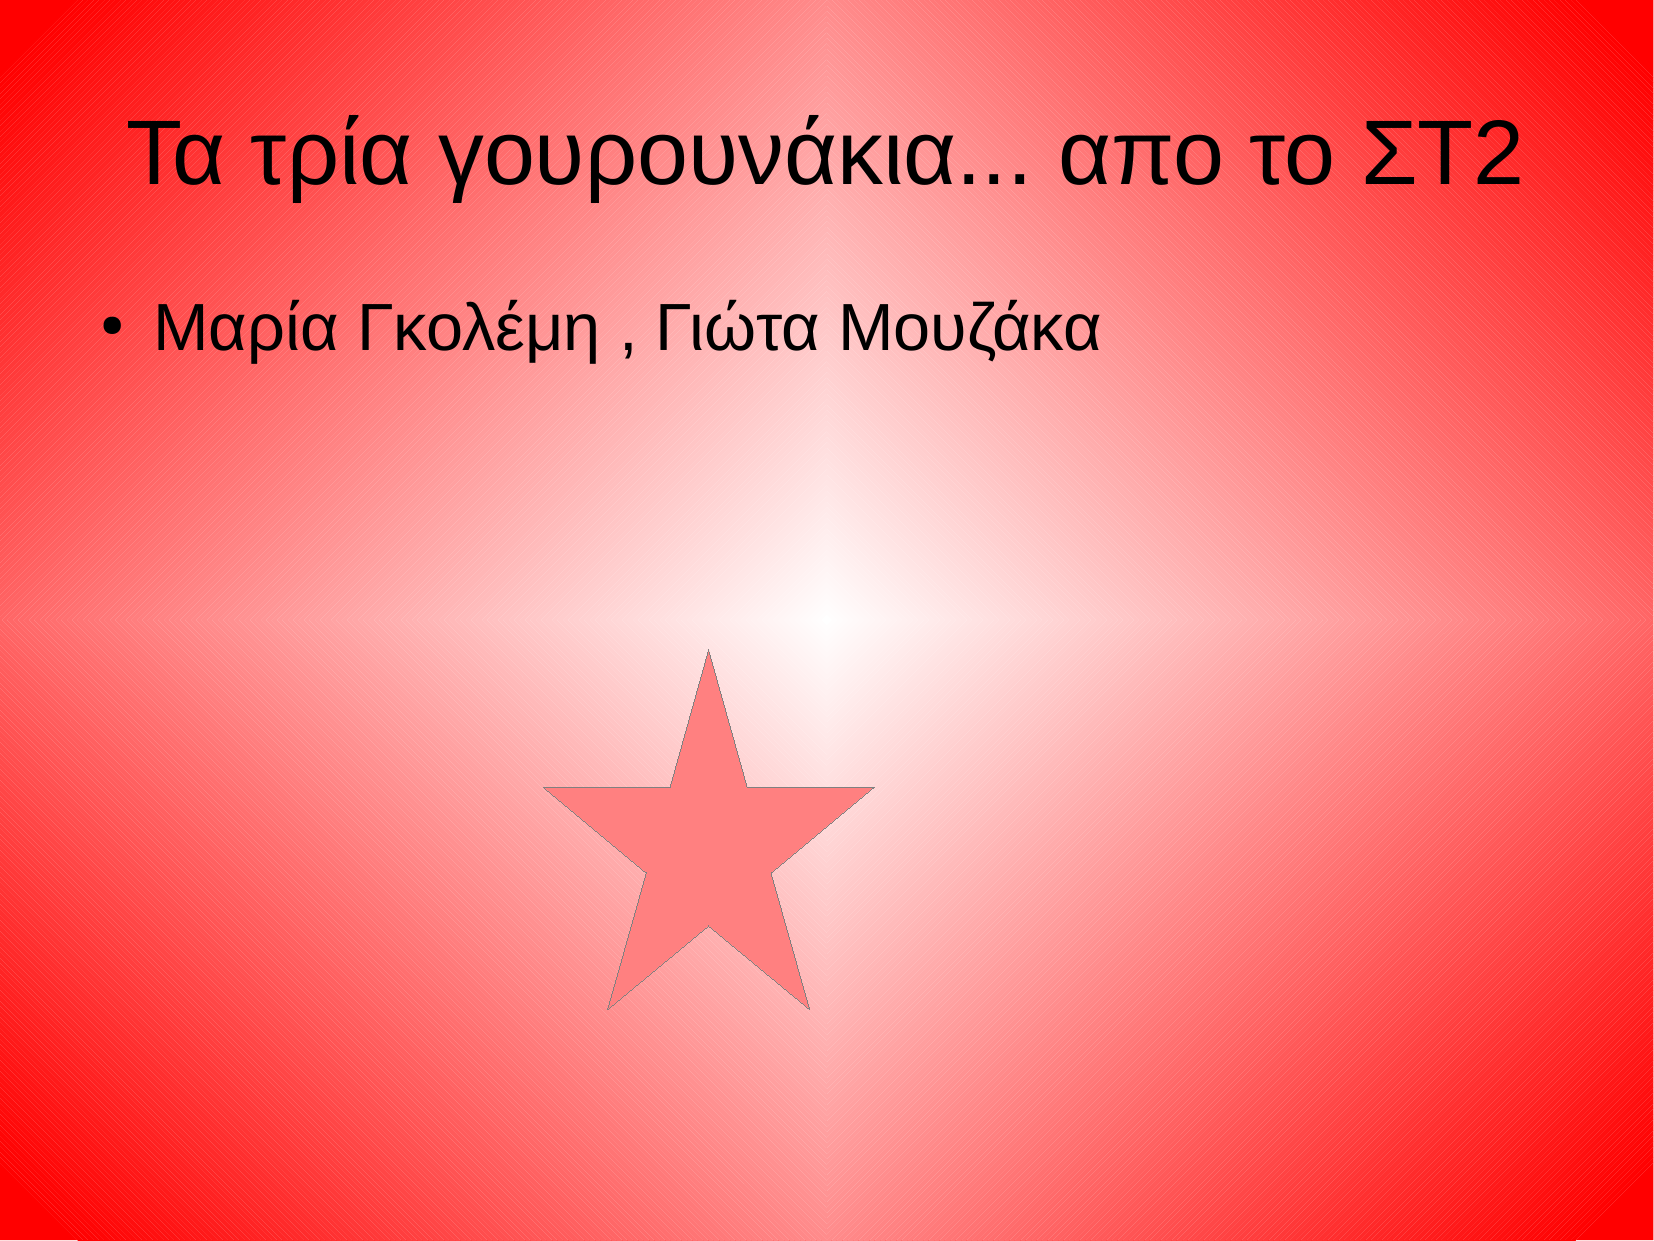

# Τα τρία γουρουνάκια... απο το ΣΤ2
Μαρία Γκολέμη , Γιώτα Μουζάκα